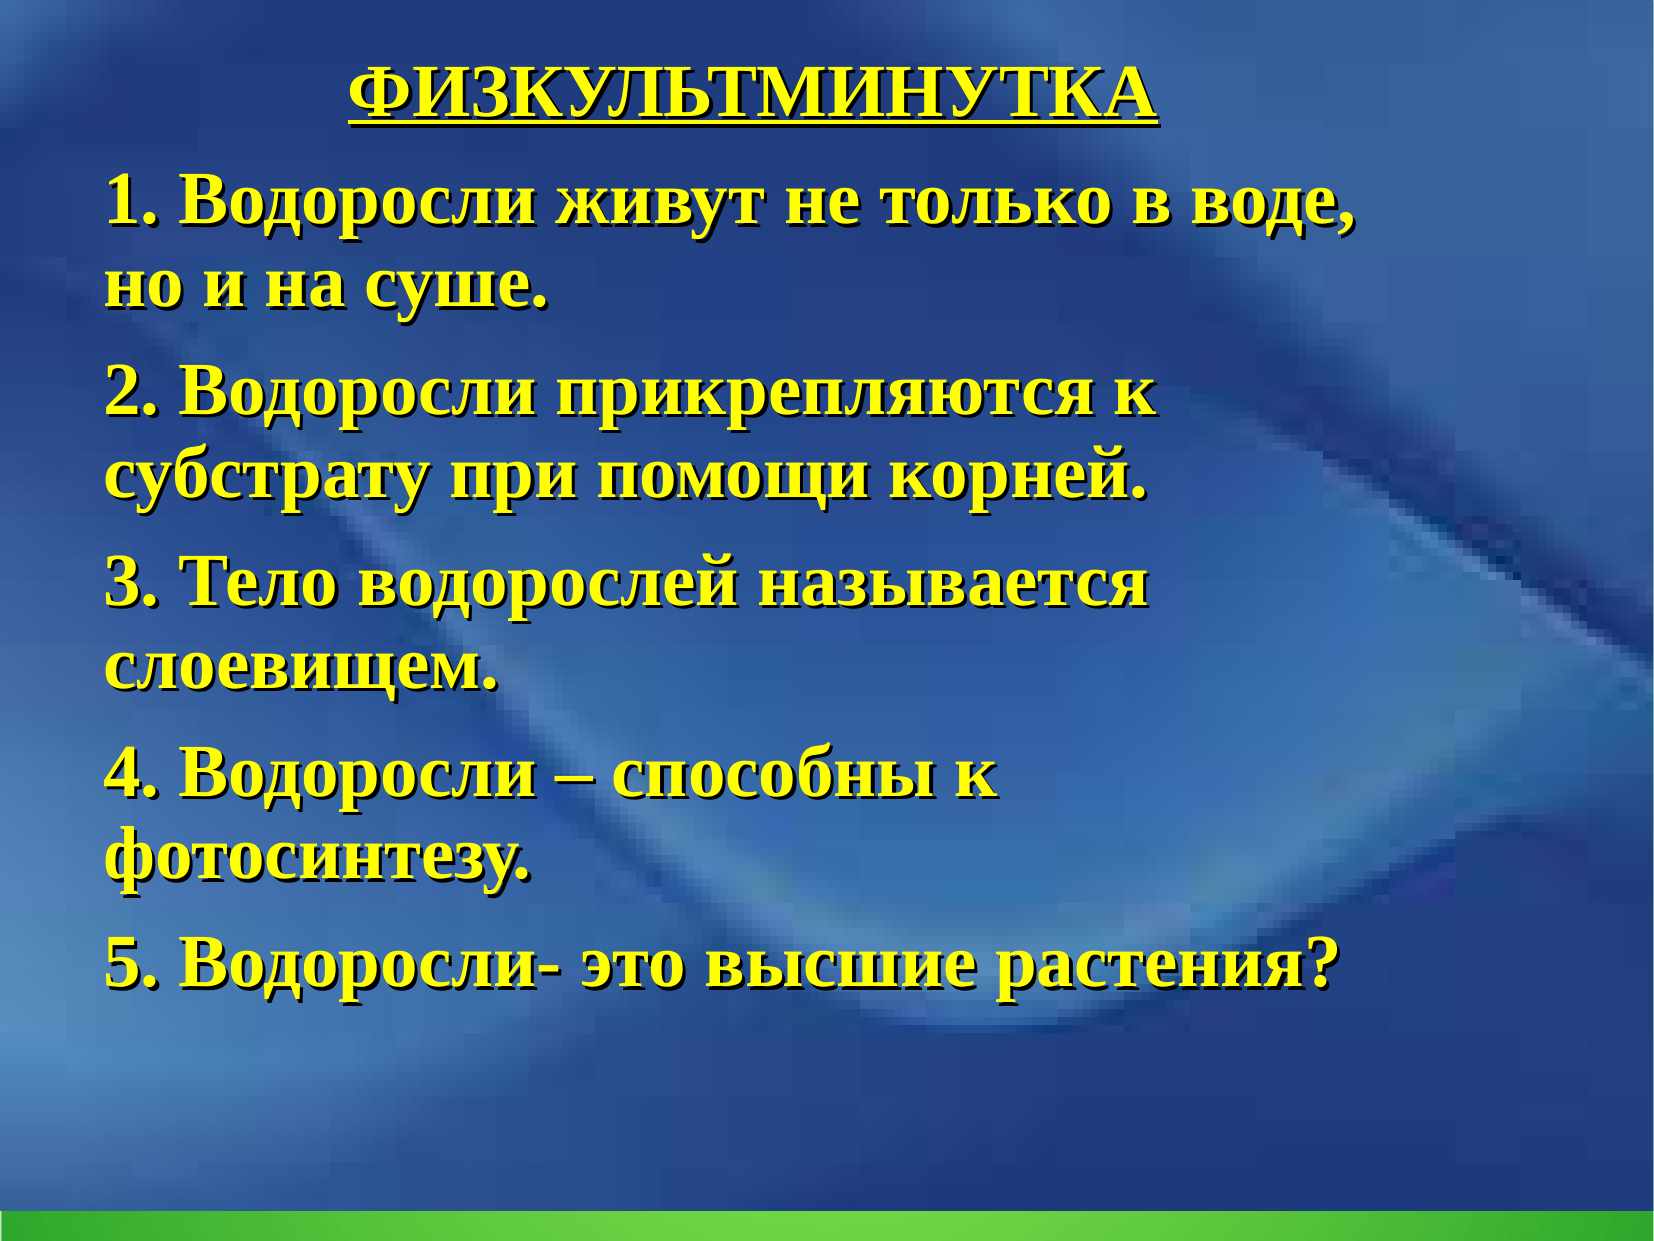

ФИЗКУЛЬТМИНУТКА
1. Водоросли живут не только в воде, но и на суше.
2. Водоросли прикрепляются к субстрату при помощи корней.
3. Тело водорослей называется слоевищем.
4. Водоросли – способны к фотосинтезу.
5. Водоросли- это высшие растения?